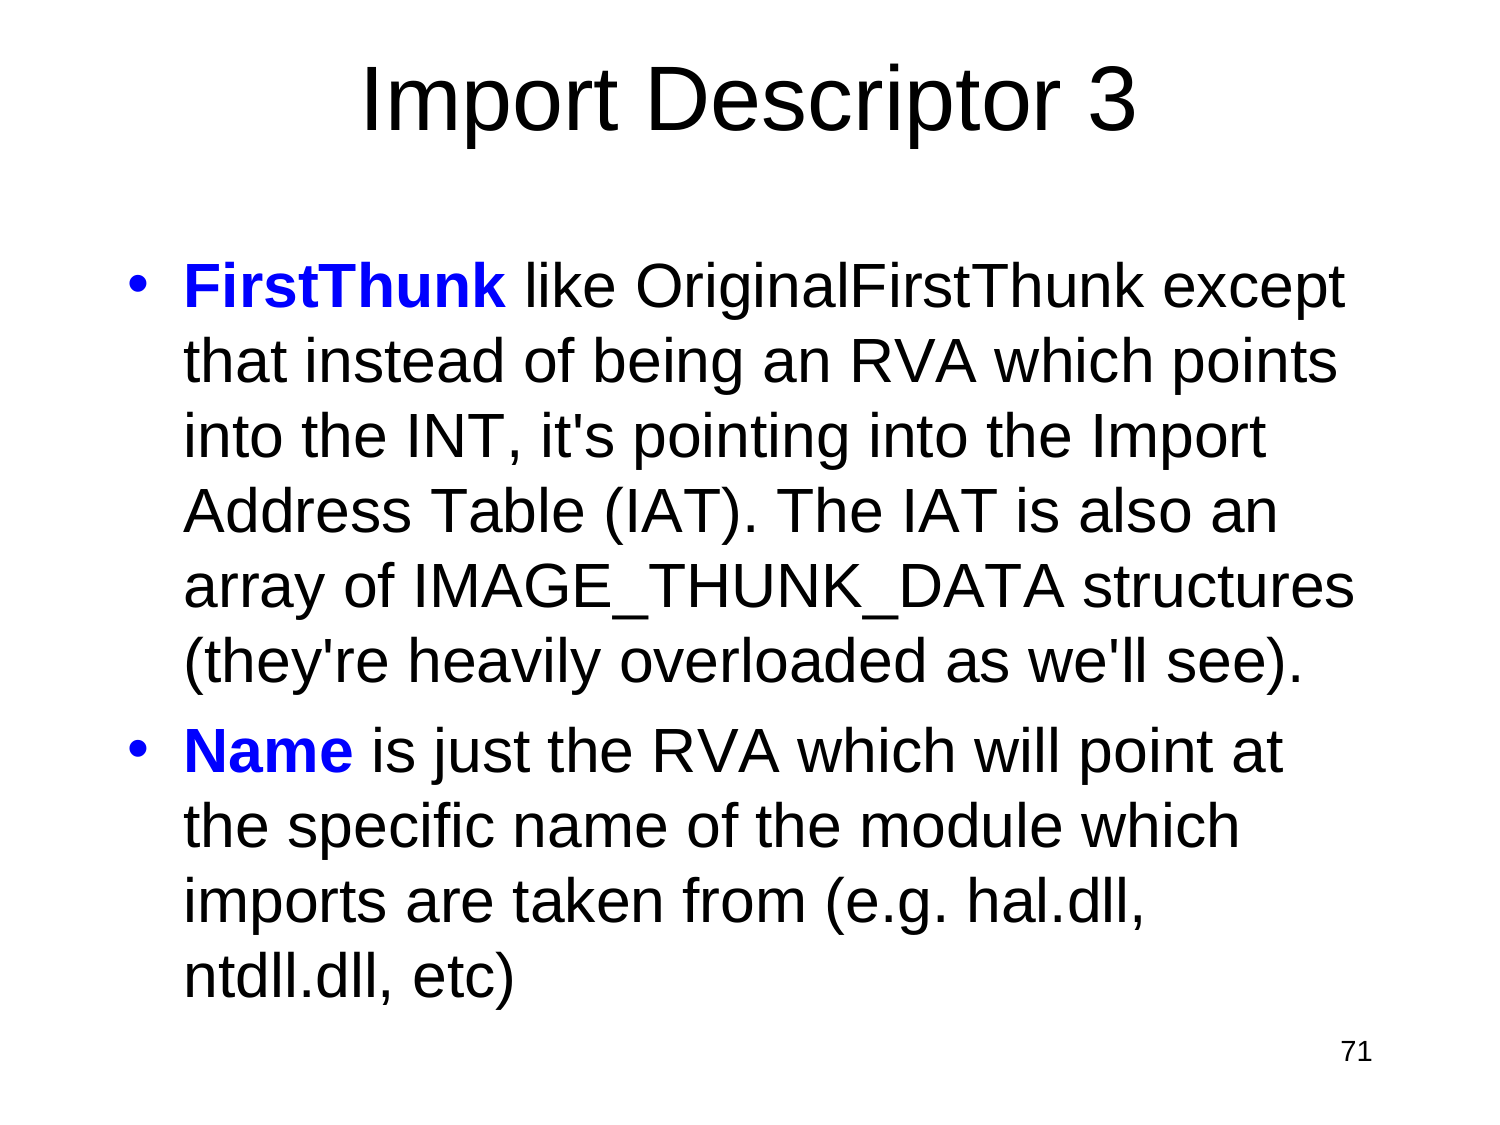

# Import Descriptor 3
FirstThunk like OriginalFirstThunk except that instead of being an RVA which points into the INT, it's pointing into the Import Address Table (IAT). The IAT is also an array of IMAGE_THUNK_DATA structures (they're heavily overloaded as we'll see).
Name is just the RVA which will point at the specific name of the module which imports are taken from (e.g. hal.dll, ntdll.dll, etc)